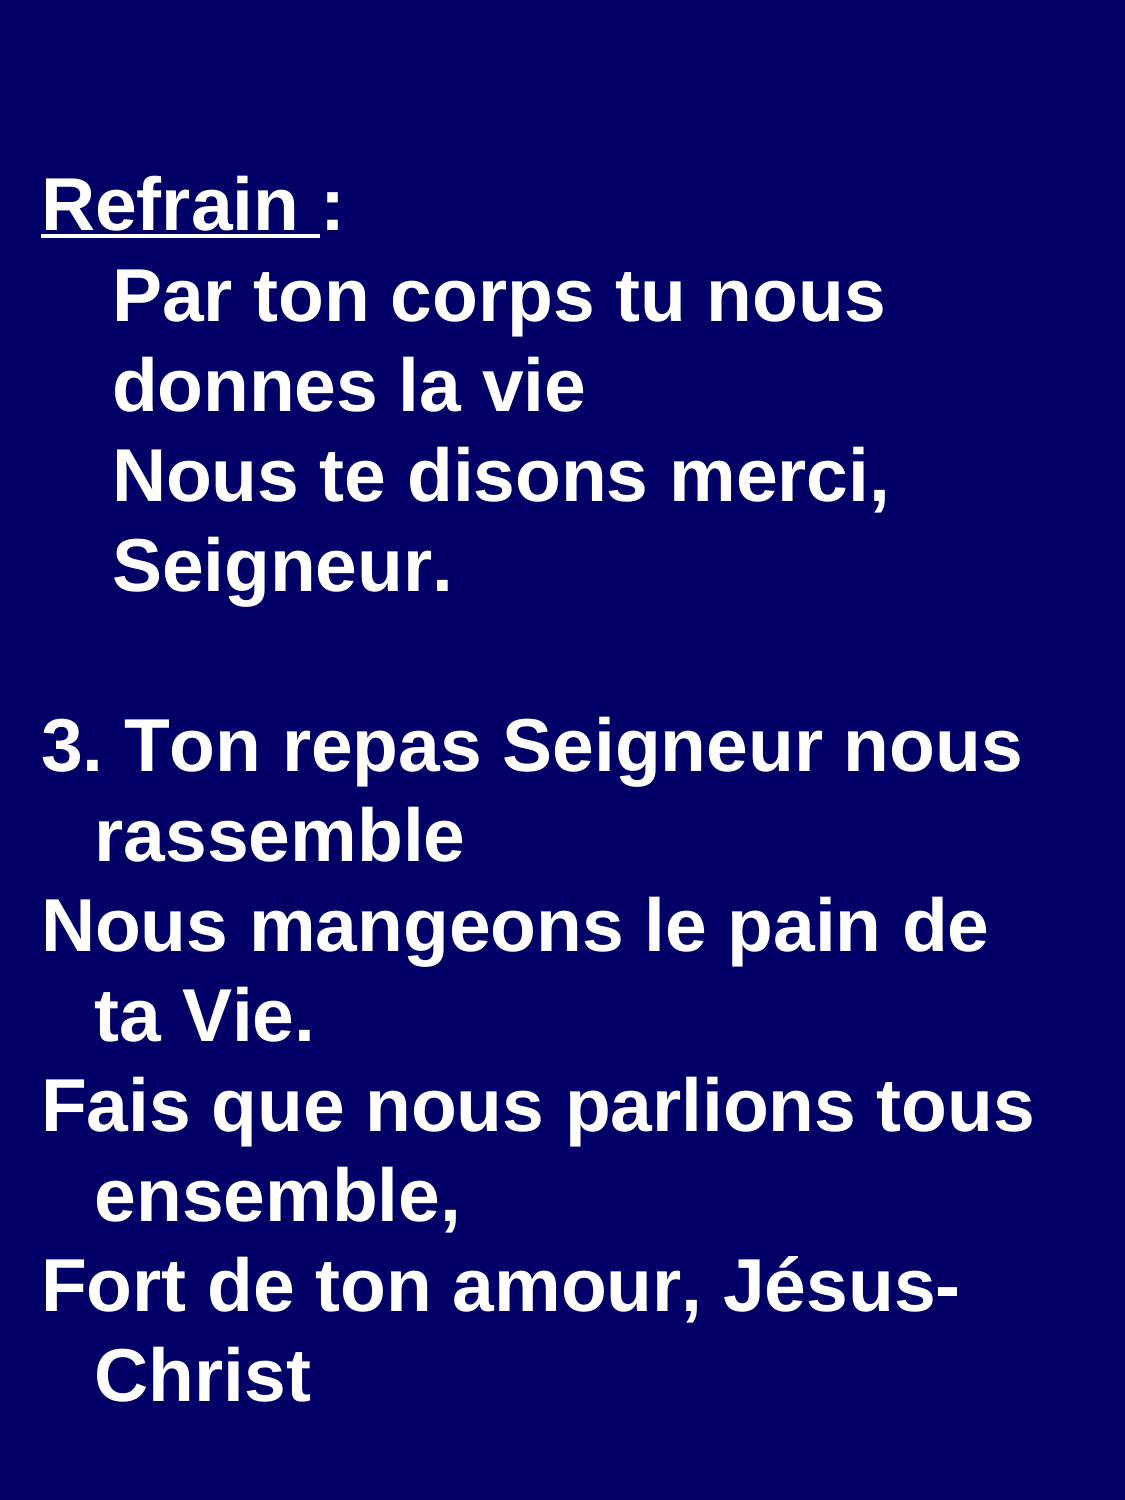

Refrain :
Par ton corps tu nous donnes la vie
Nous te disons merci, Seigneur.
3. Ton repas Seigneur nous rassemble
Nous mangeons le pain de ta Vie.
Fais que nous parlions tous ensemble,
Fort de ton amour, Jésus-Christ